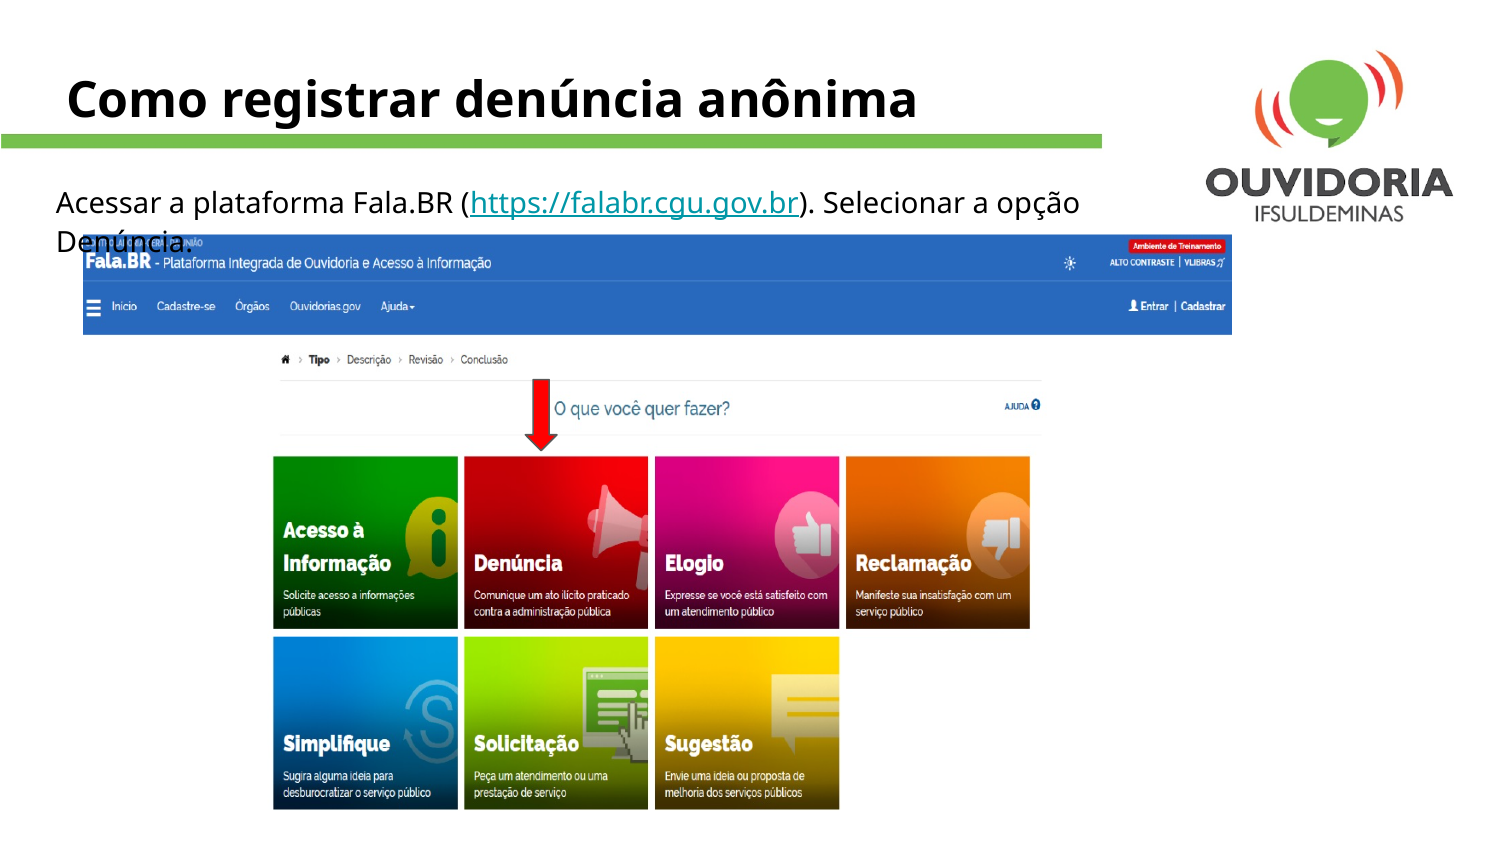

Como registrar denúncia anônima
#
Acessar a plataforma Fala.BR (https://falabr.cgu.gov.br). Selecionar a opção Denúncia.